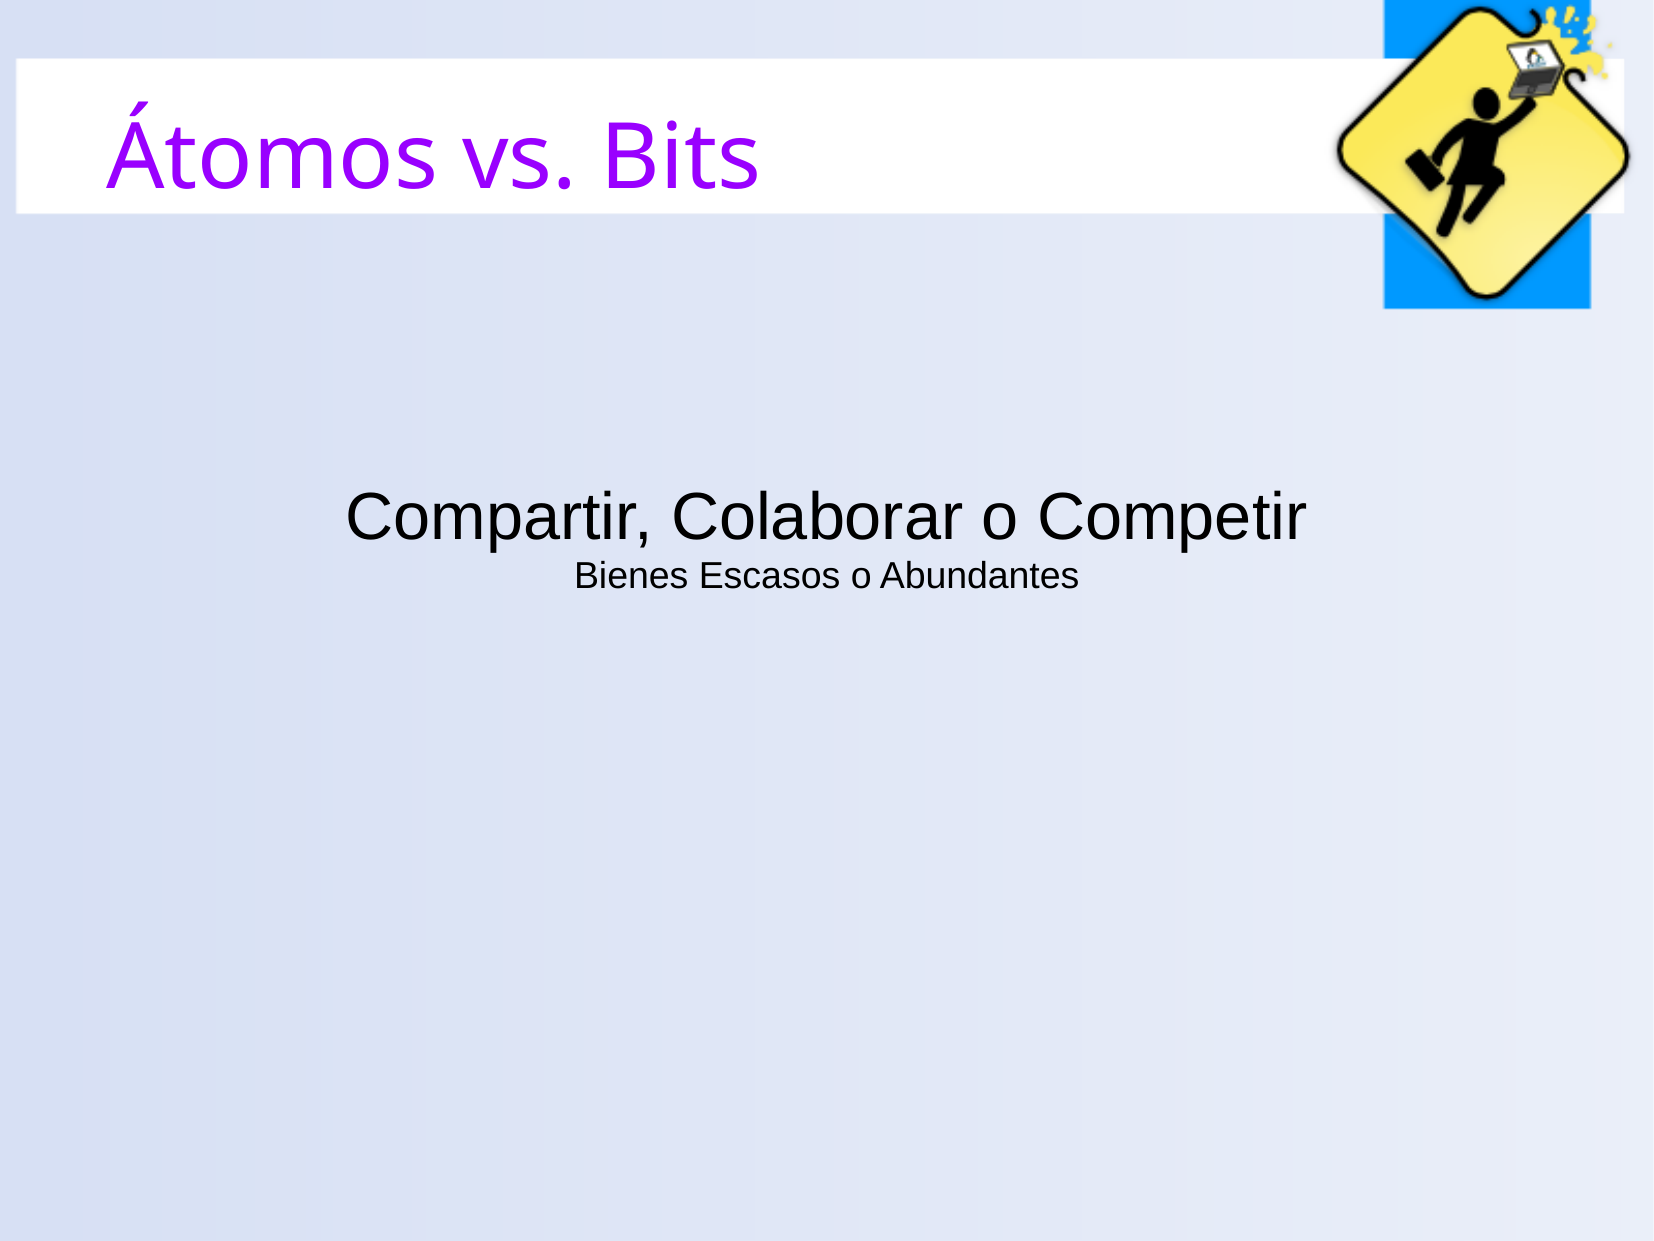

# Átomos vs. Bits
Compartir, Colaborar o Competir
Bienes Escasos o Abundantes